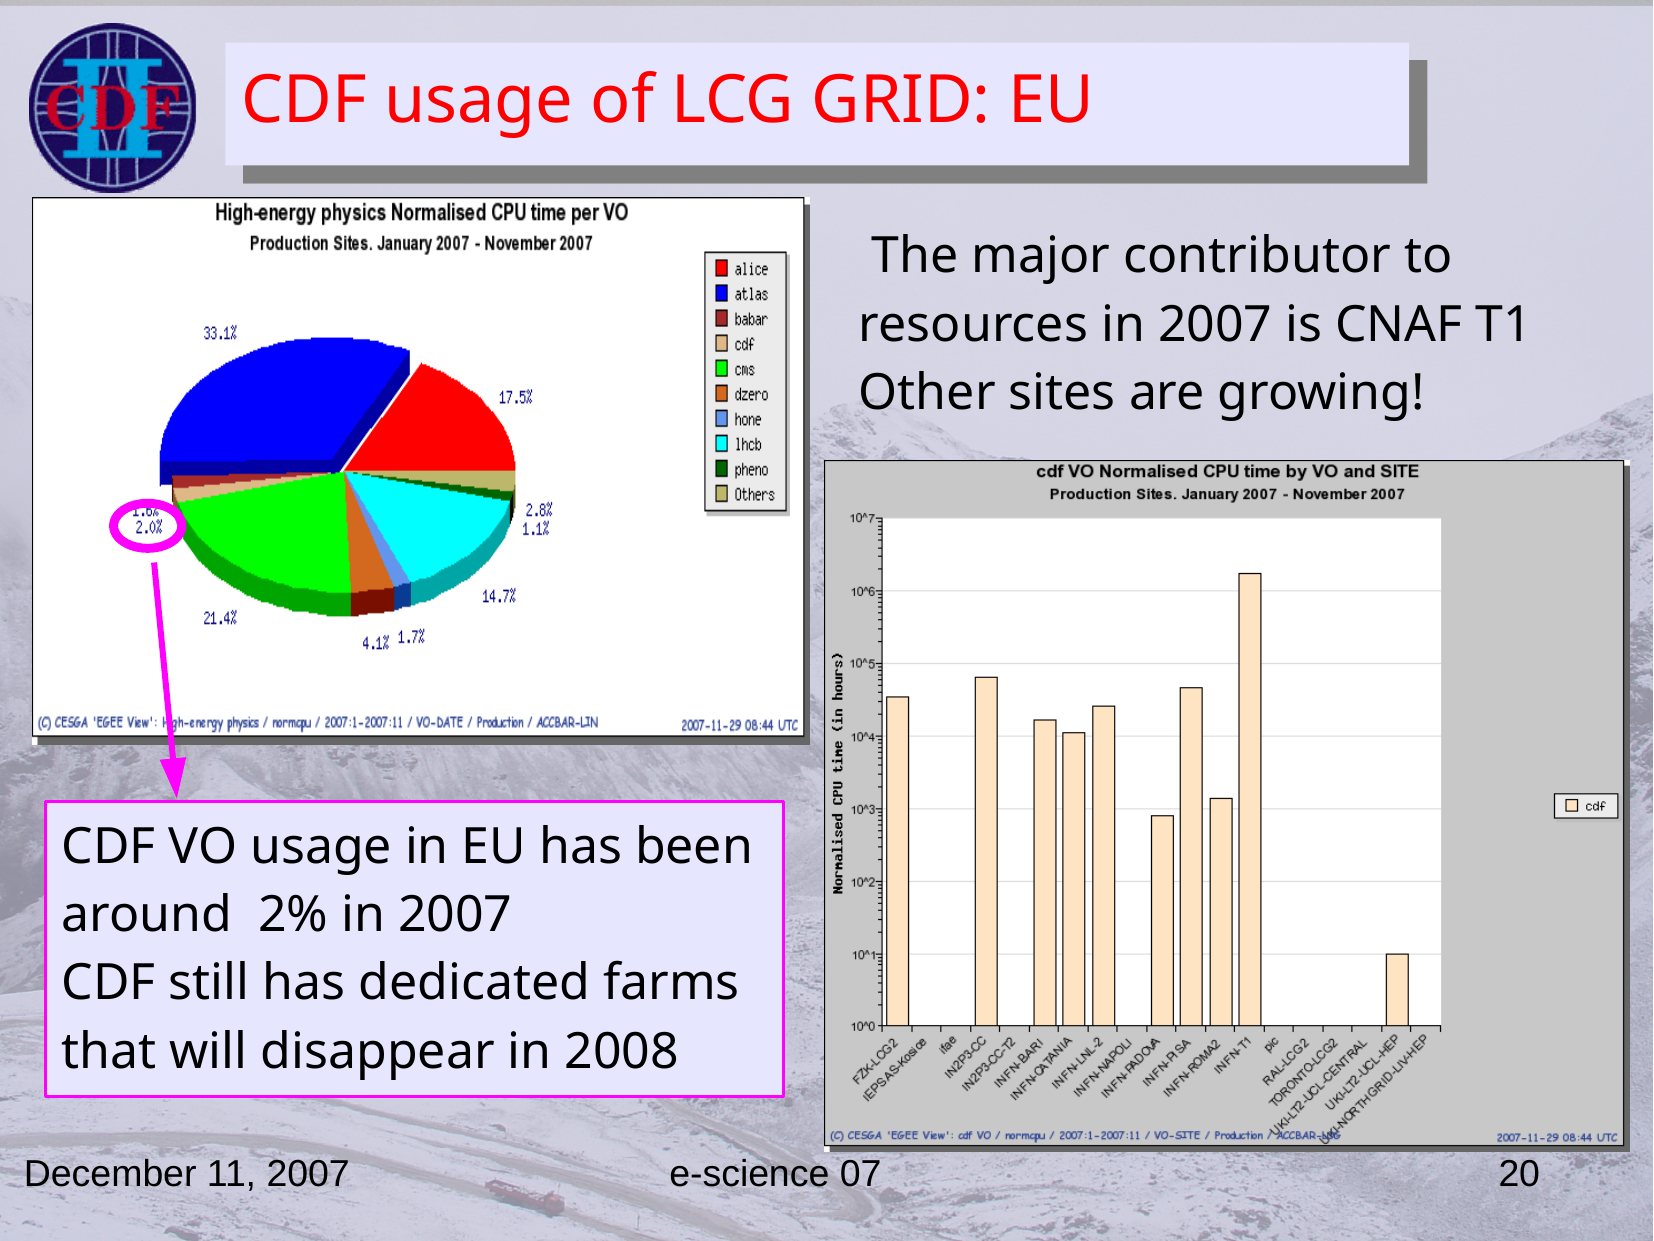

CDF usage of LCG GRID: EU
 The major contributor to
resources in 2007 is CNAF T1
Other sites are growing!
CDF VO usage in EU has been
around 2% in 2007
CDF still has dedicated farms
that will disappear in 2008
December 11, 2007
20
e-science 07
December 11, 2007